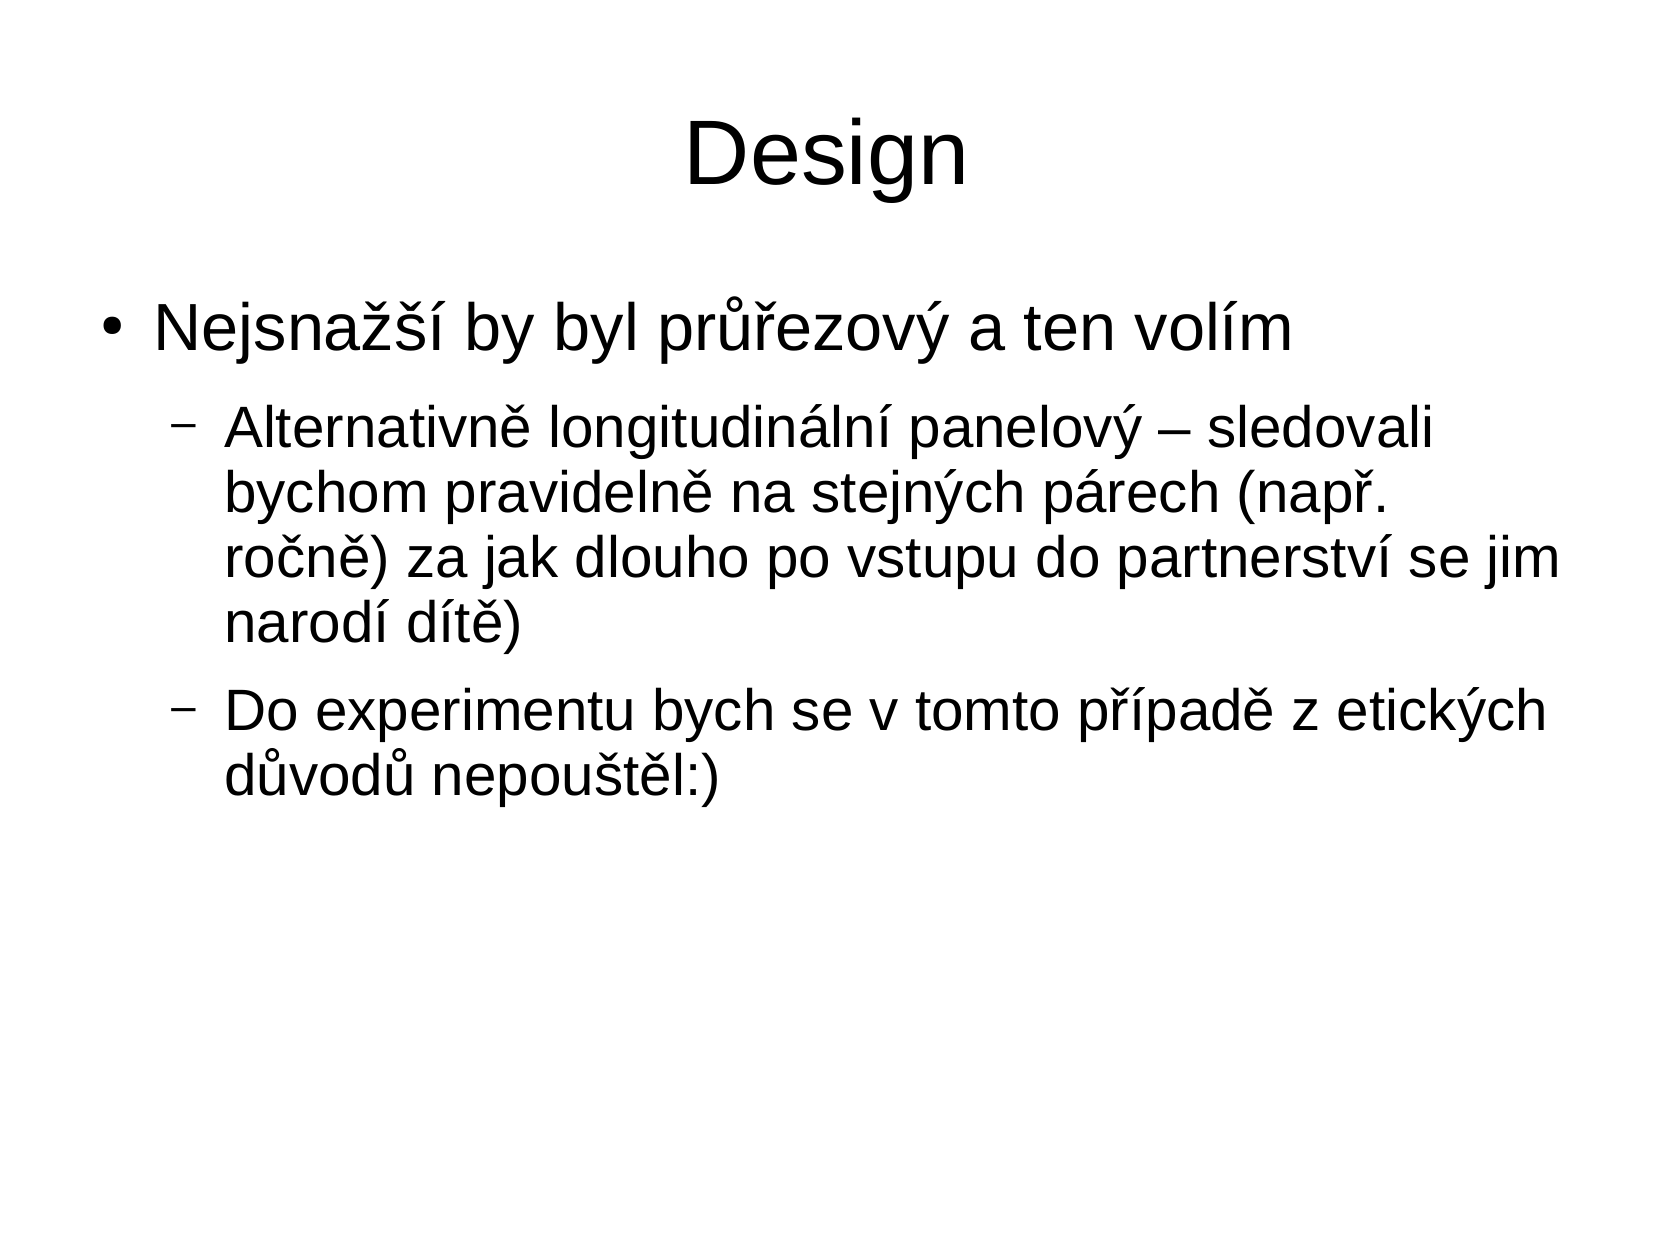

# Design
Nejsnažší by byl průřezový a ten volím
Alternativně longitudinální panelový – sledovali bychom pravidelně na stejných párech (např. ročně) za jak dlouho po vstupu do partnerství se jim narodí dítě)
Do experimentu bych se v tomto případě z etických důvodů nepouštěl:)